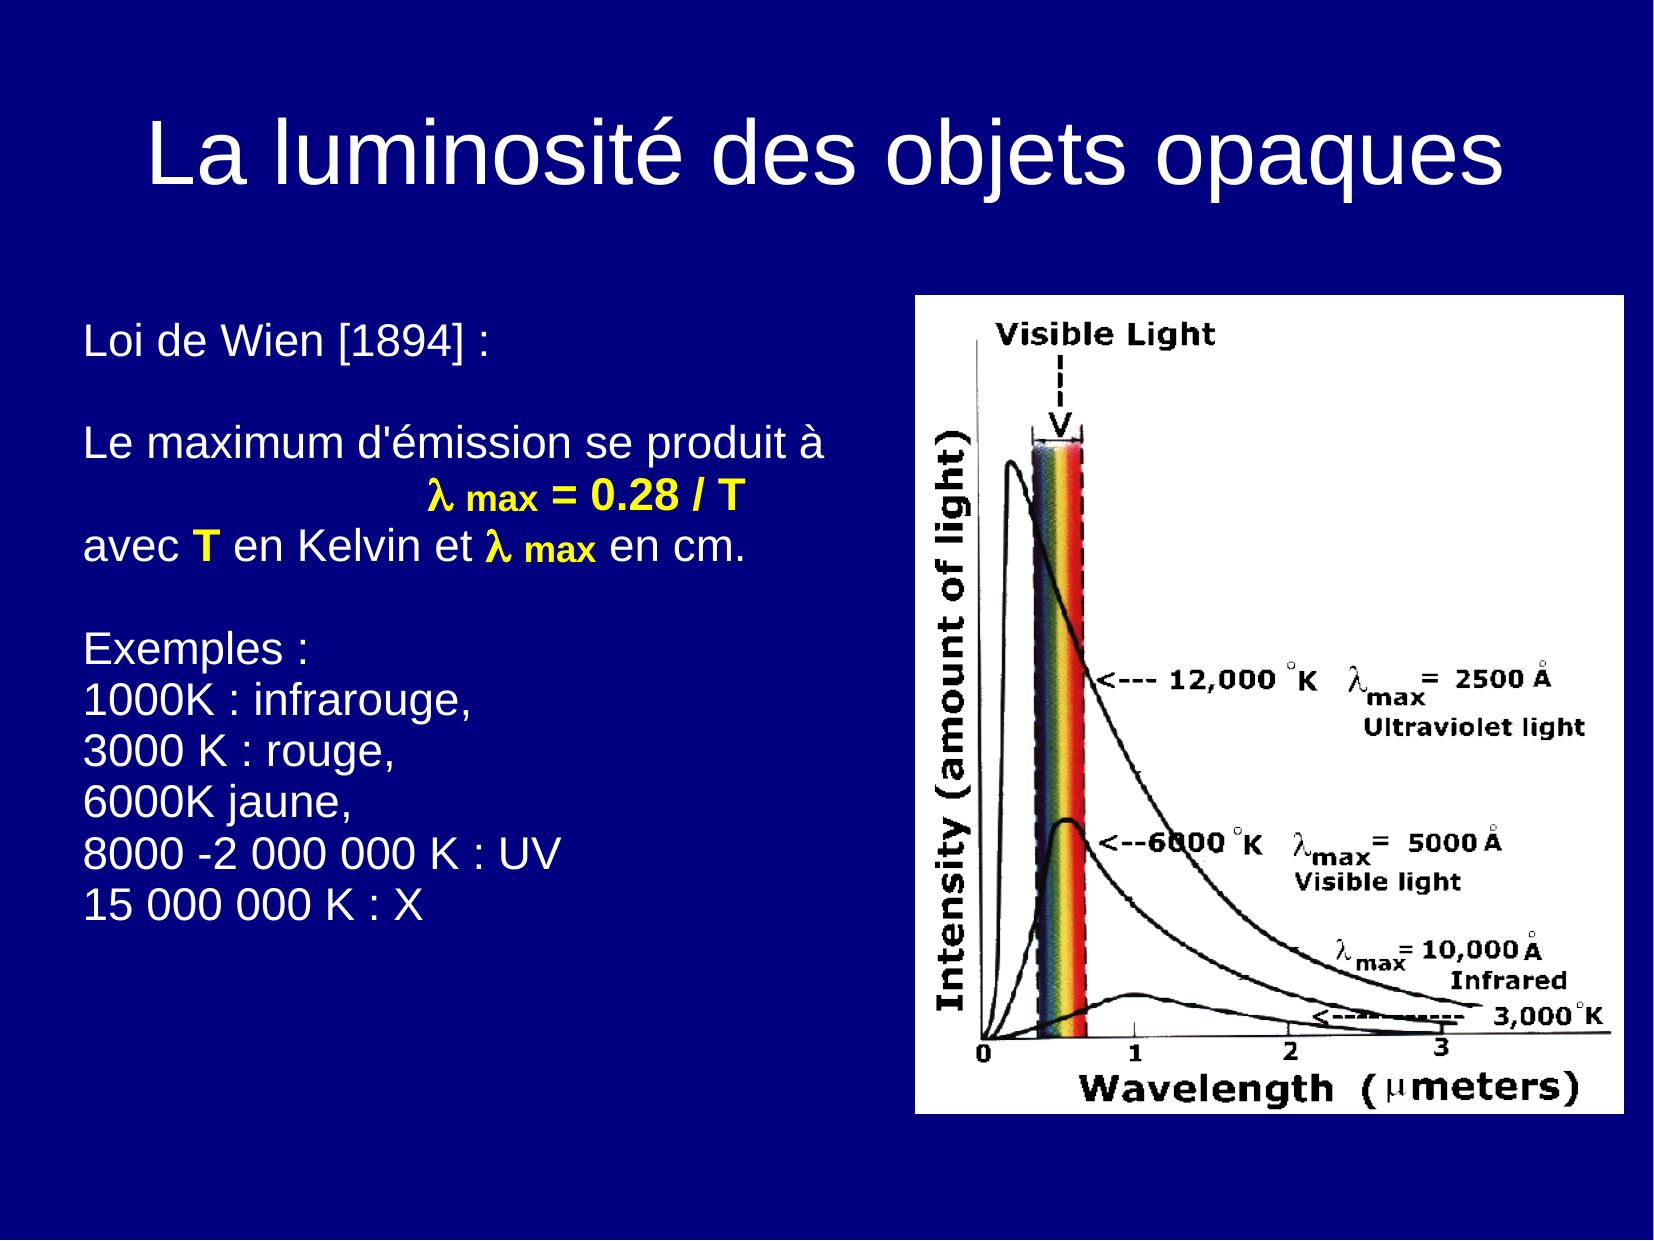

# La luminosité des objets opaques
Loi de Wien [1894] :
Le maximum d'émission se produit à
 l max = 0.28 / T
avec T en Kelvin et l max en cm.
Exemples :
1000K : infrarouge,
3000 K : rouge,
6000K jaune,
8000 -2 000 000 K : UV
15 000 000 K : X